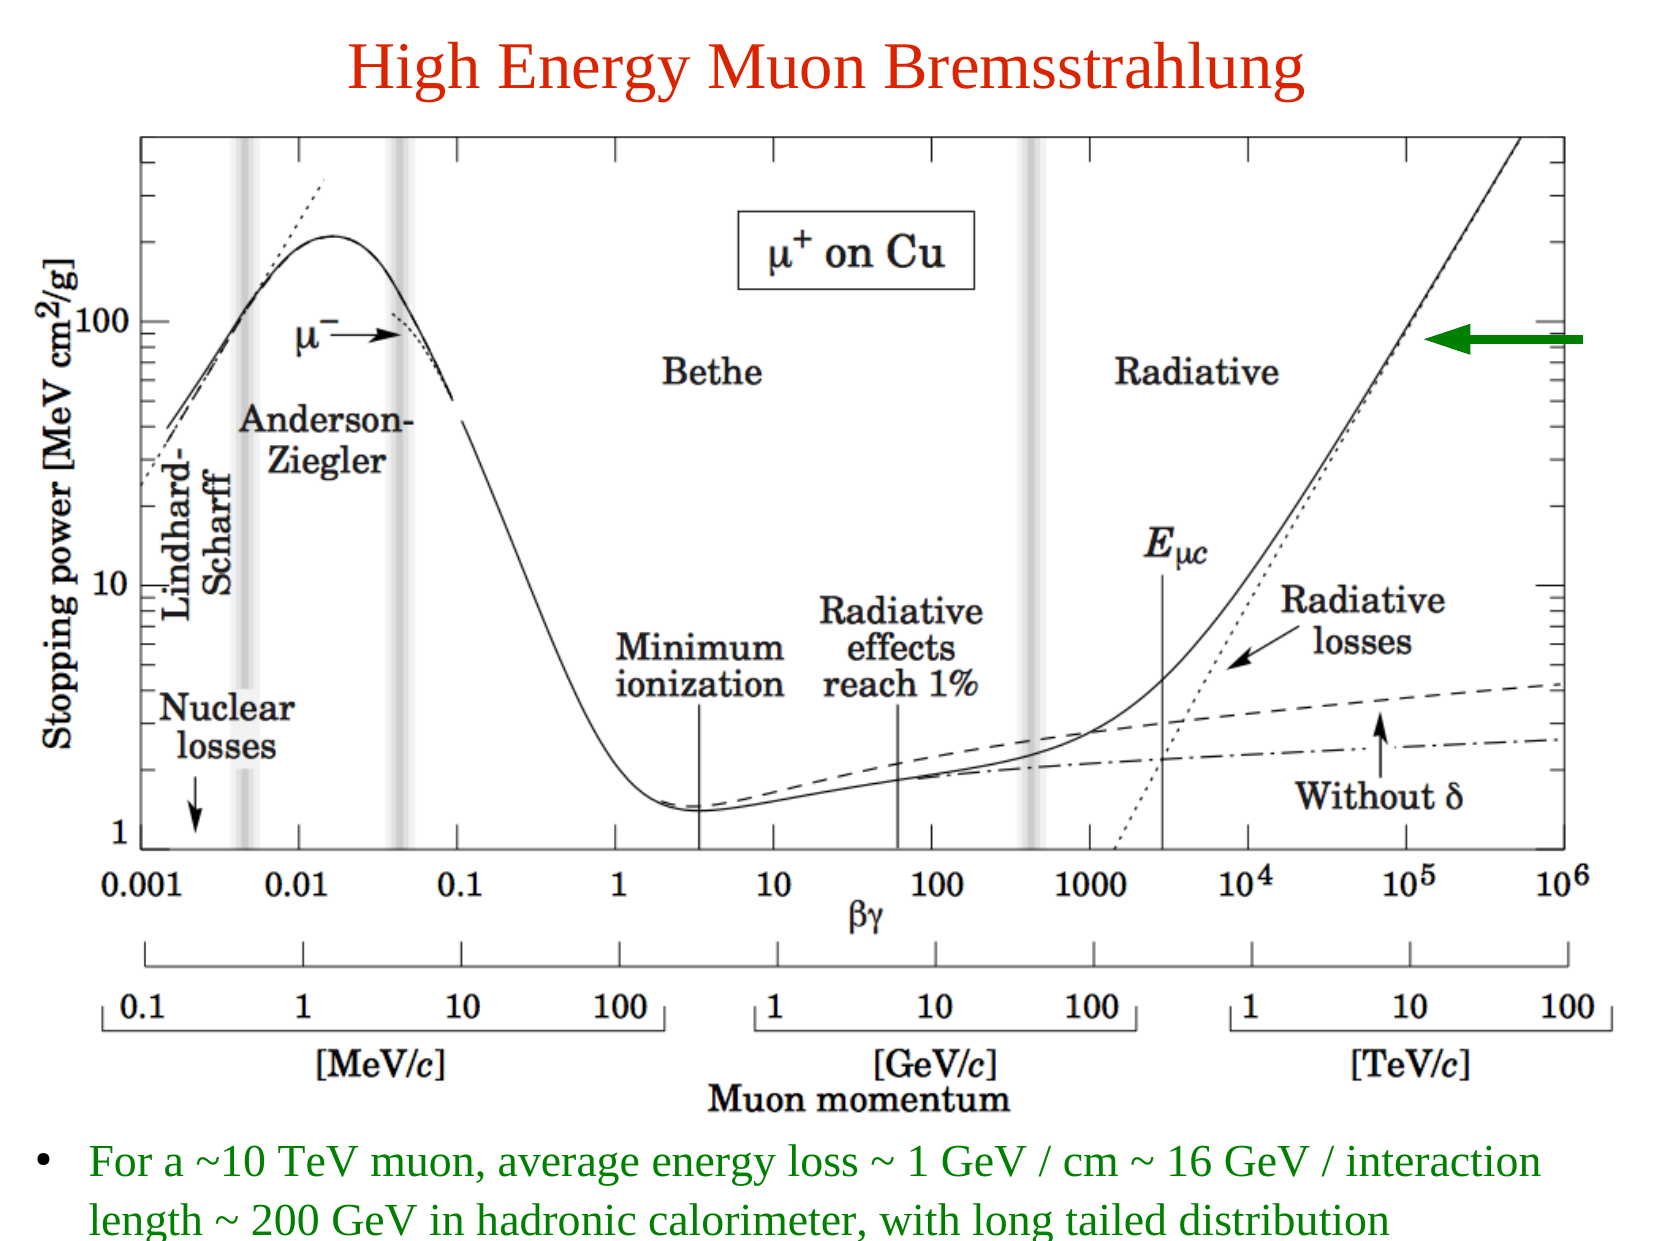

# High Energy Muon Bremsstrahlung
For a ~10 TeV muon, average energy loss ~ 1 GeV / cm ~ 16 GeV / interaction length ~ 200 GeV in hadronic calorimeter, with long tailed distribution